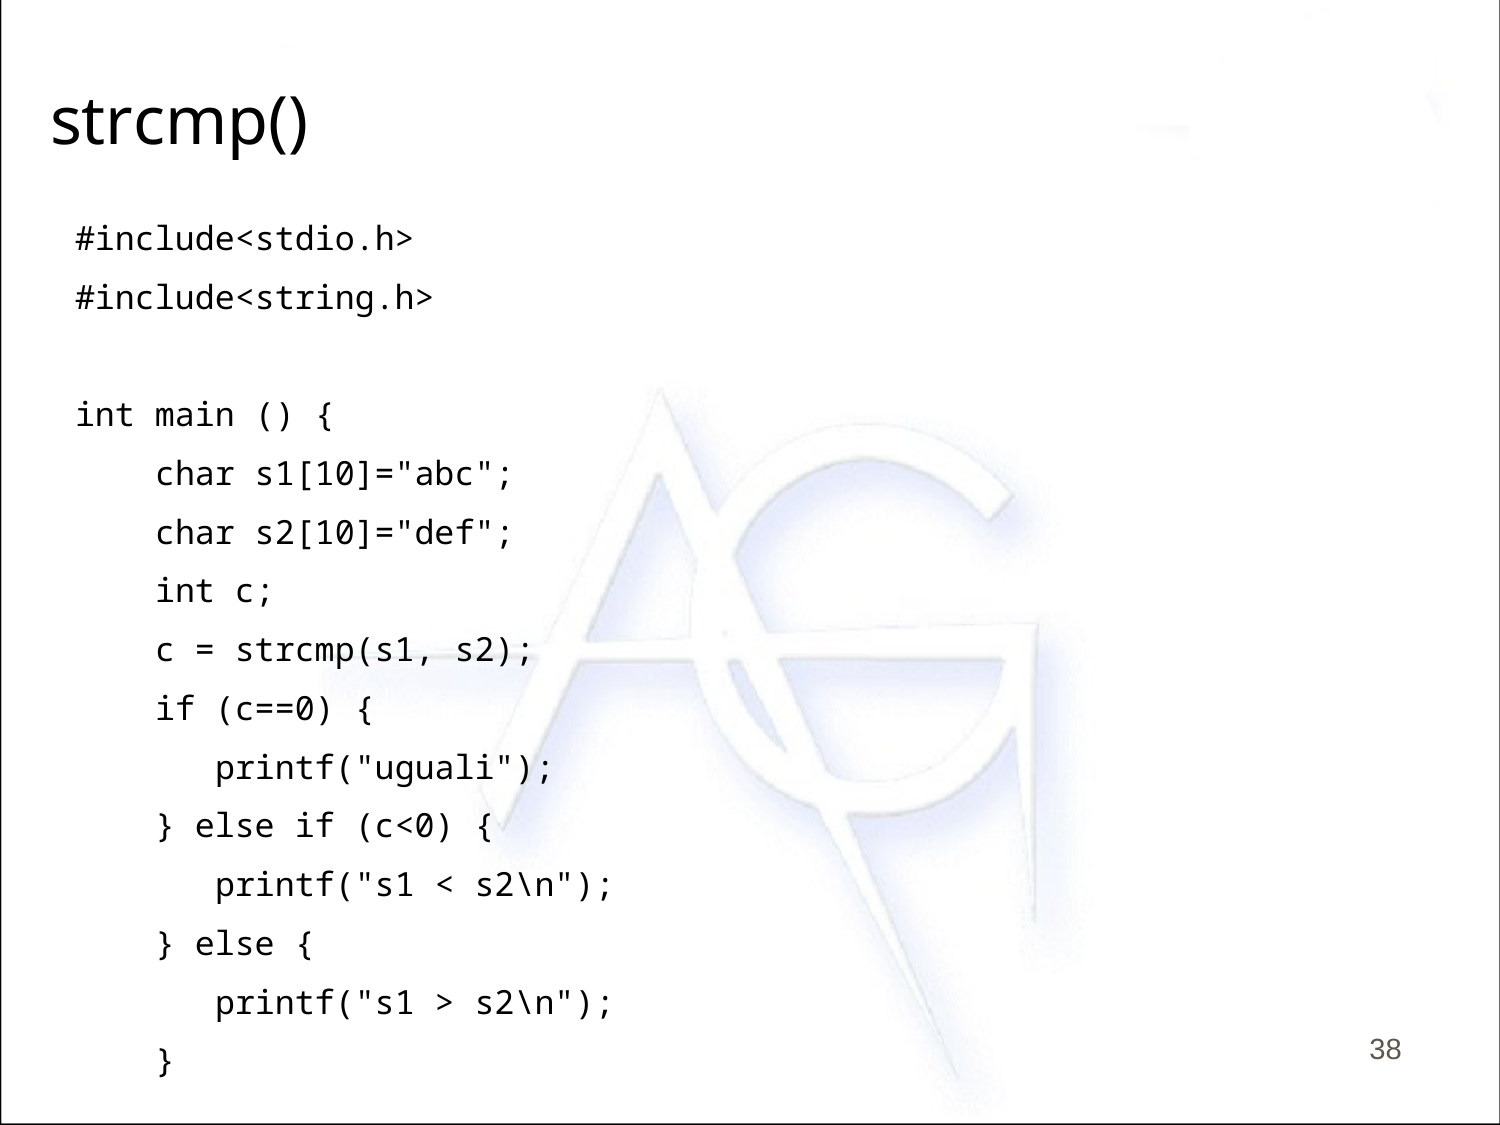

# strcmp()
#include<stdio.h>
#include<string.h>
int main () {
 char s1[10]="abc";
 char s2[10]="def";
 int c;
 c = strcmp(s1, s2);
 if (c==0) {
 printf("uguali");
 } else if (c<0) {
 printf("s1 < s2\n");
 } else {
 printf("s1 > s2\n");
 }
 }
38